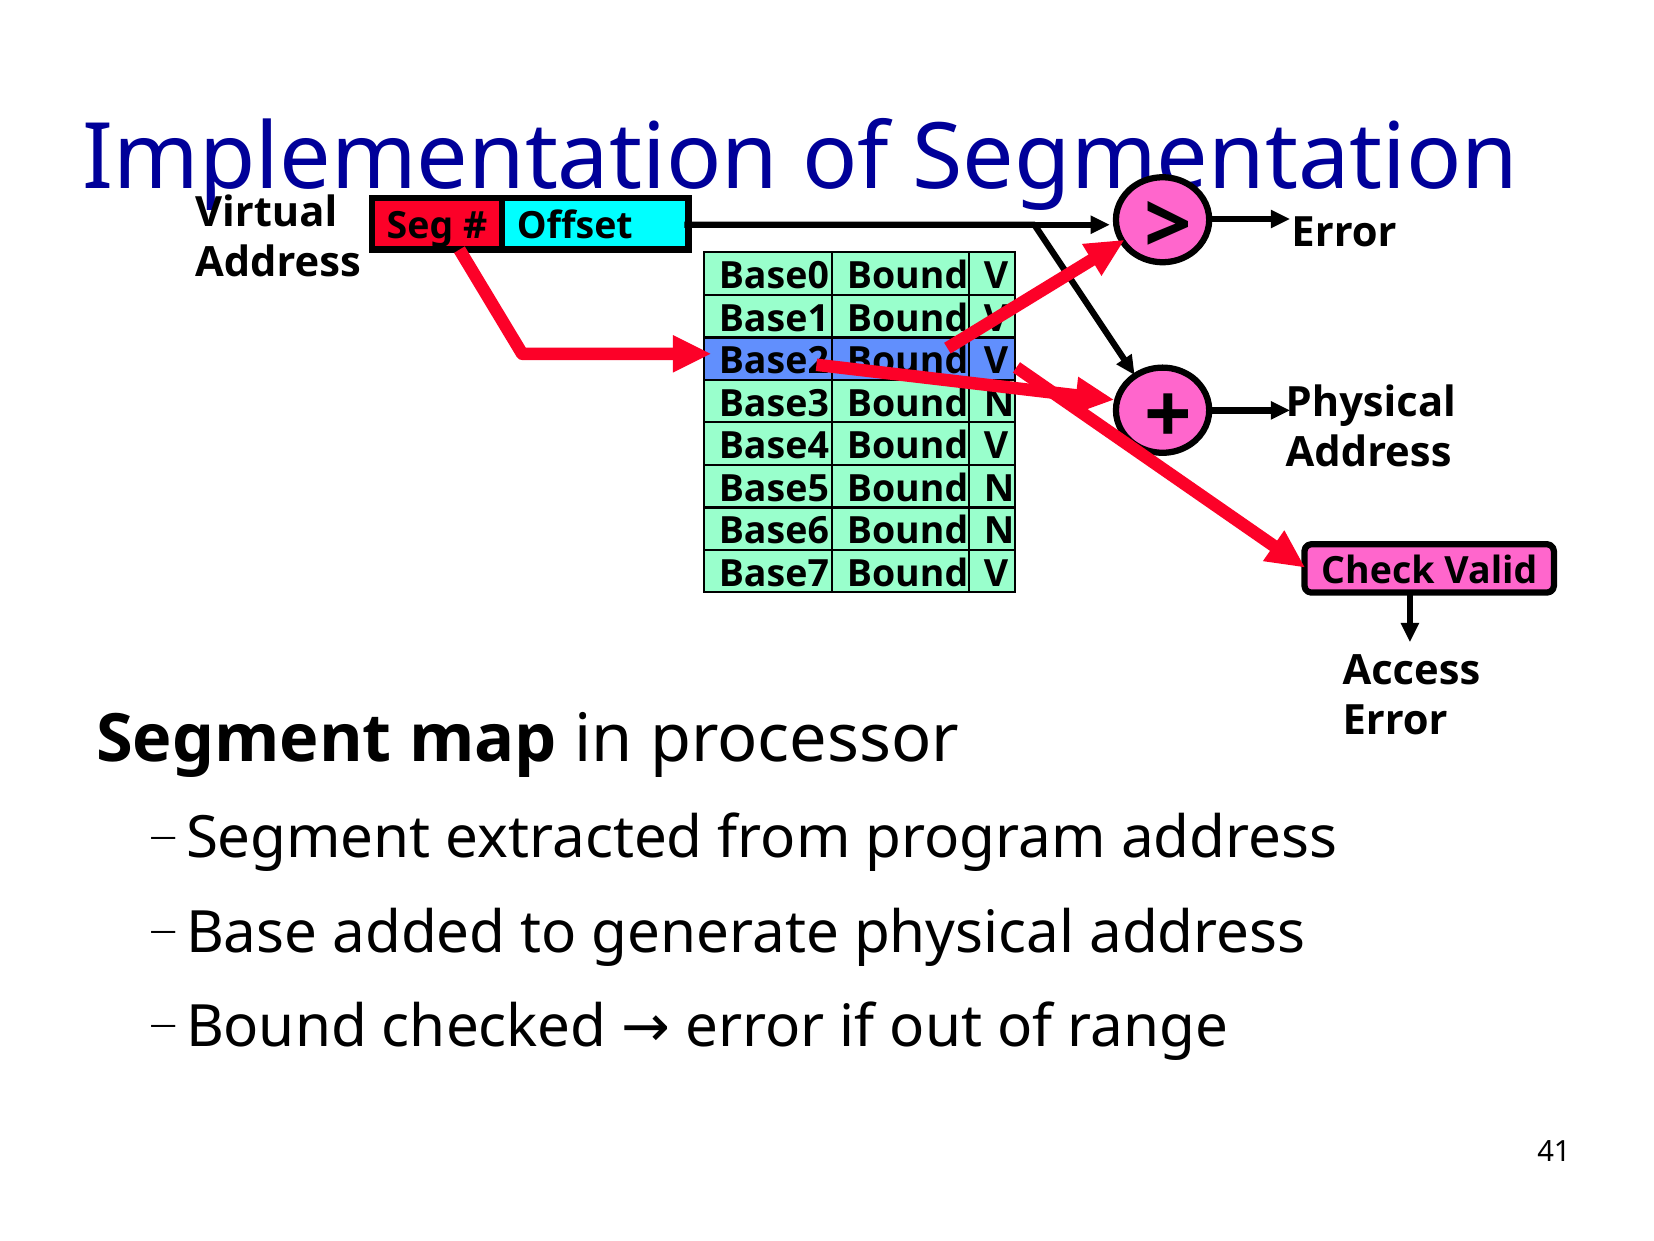

# Implementation of Segmentation
Virtual
Address
Seg #
Offset
>
Error
+
Physical
Address
Base0
Bound0
V
Base1
Bound1
V
Base2
Bound2
V
Base3
Bound3
N
Base4
Bound4
V
Base5
Bound5
N
Base6
Bound6
N
Base7
Bound7
V
Base2
Bound2
V
Check Valid
Access
Error
Segment map in processor
Segment extracted from program address
Base added to generate physical address
Bound checked → error if out of range
41